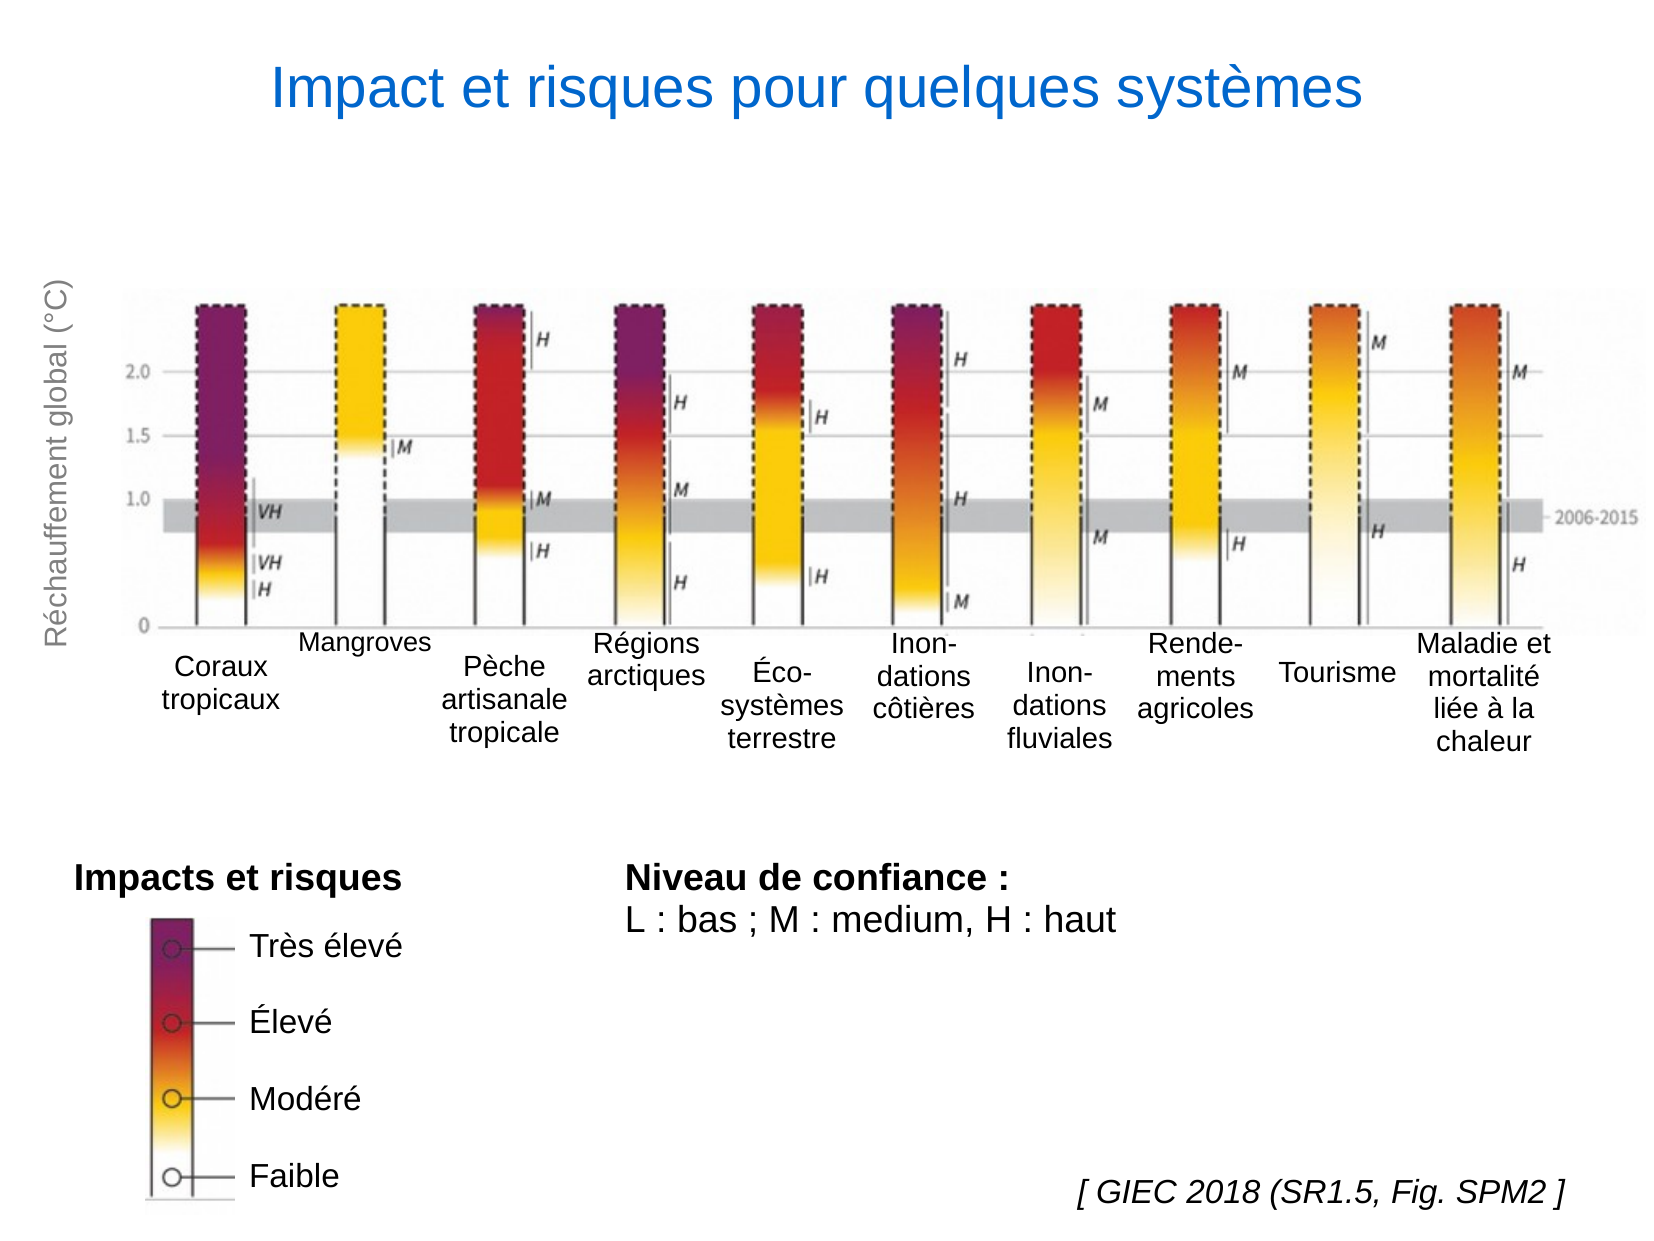

Impact et risques pour quelques systèmes
Réchauffement global (°C)
Mangroves
Régions arctiques
Inon-dations côtières
Rende-ments agricoles
Maladie et mortalité liée à la chaleur
Coraux tropicaux
Pèche artisanale tropicale
Éco-systèmes terrestre
Inon-dations fluviales
Tourisme
Niveau de confiance :
L : bas ; M : medium, H : haut
Impacts et risques
Très élevé
Élevé
Modéré
Faible
[ GIEC 2018 (SR1.5, Fig. SPM2 ]